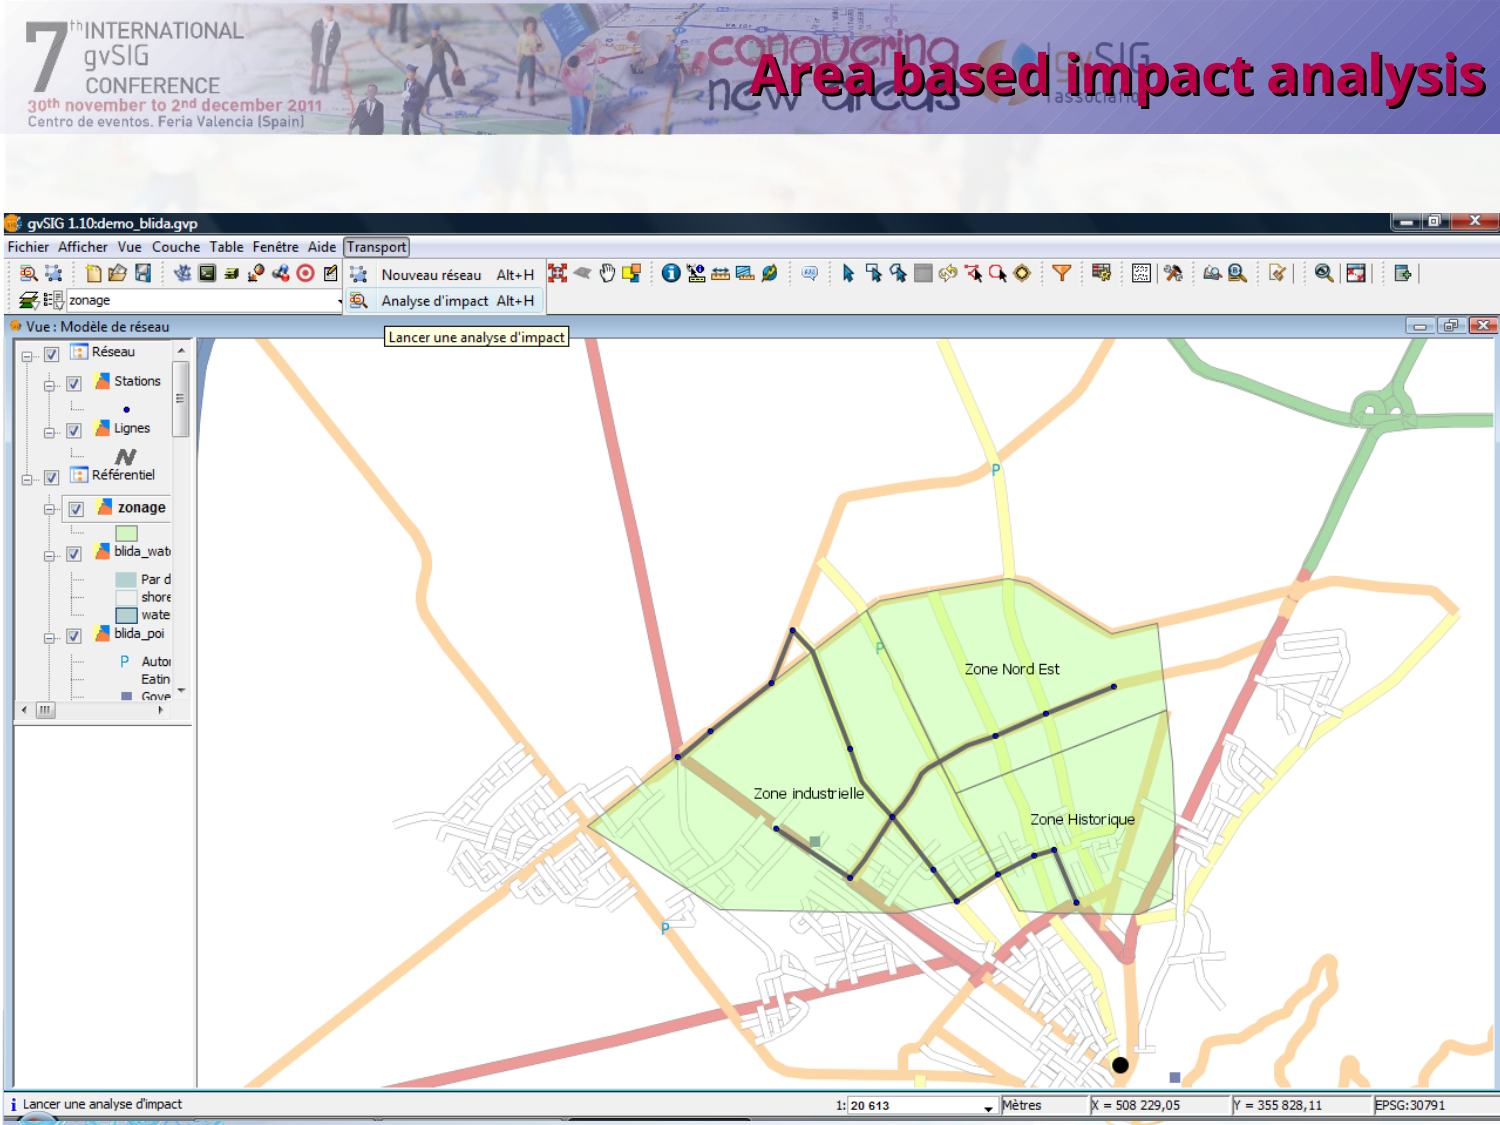

Area based impact analysis
#
GvSIG to help network bus management
31